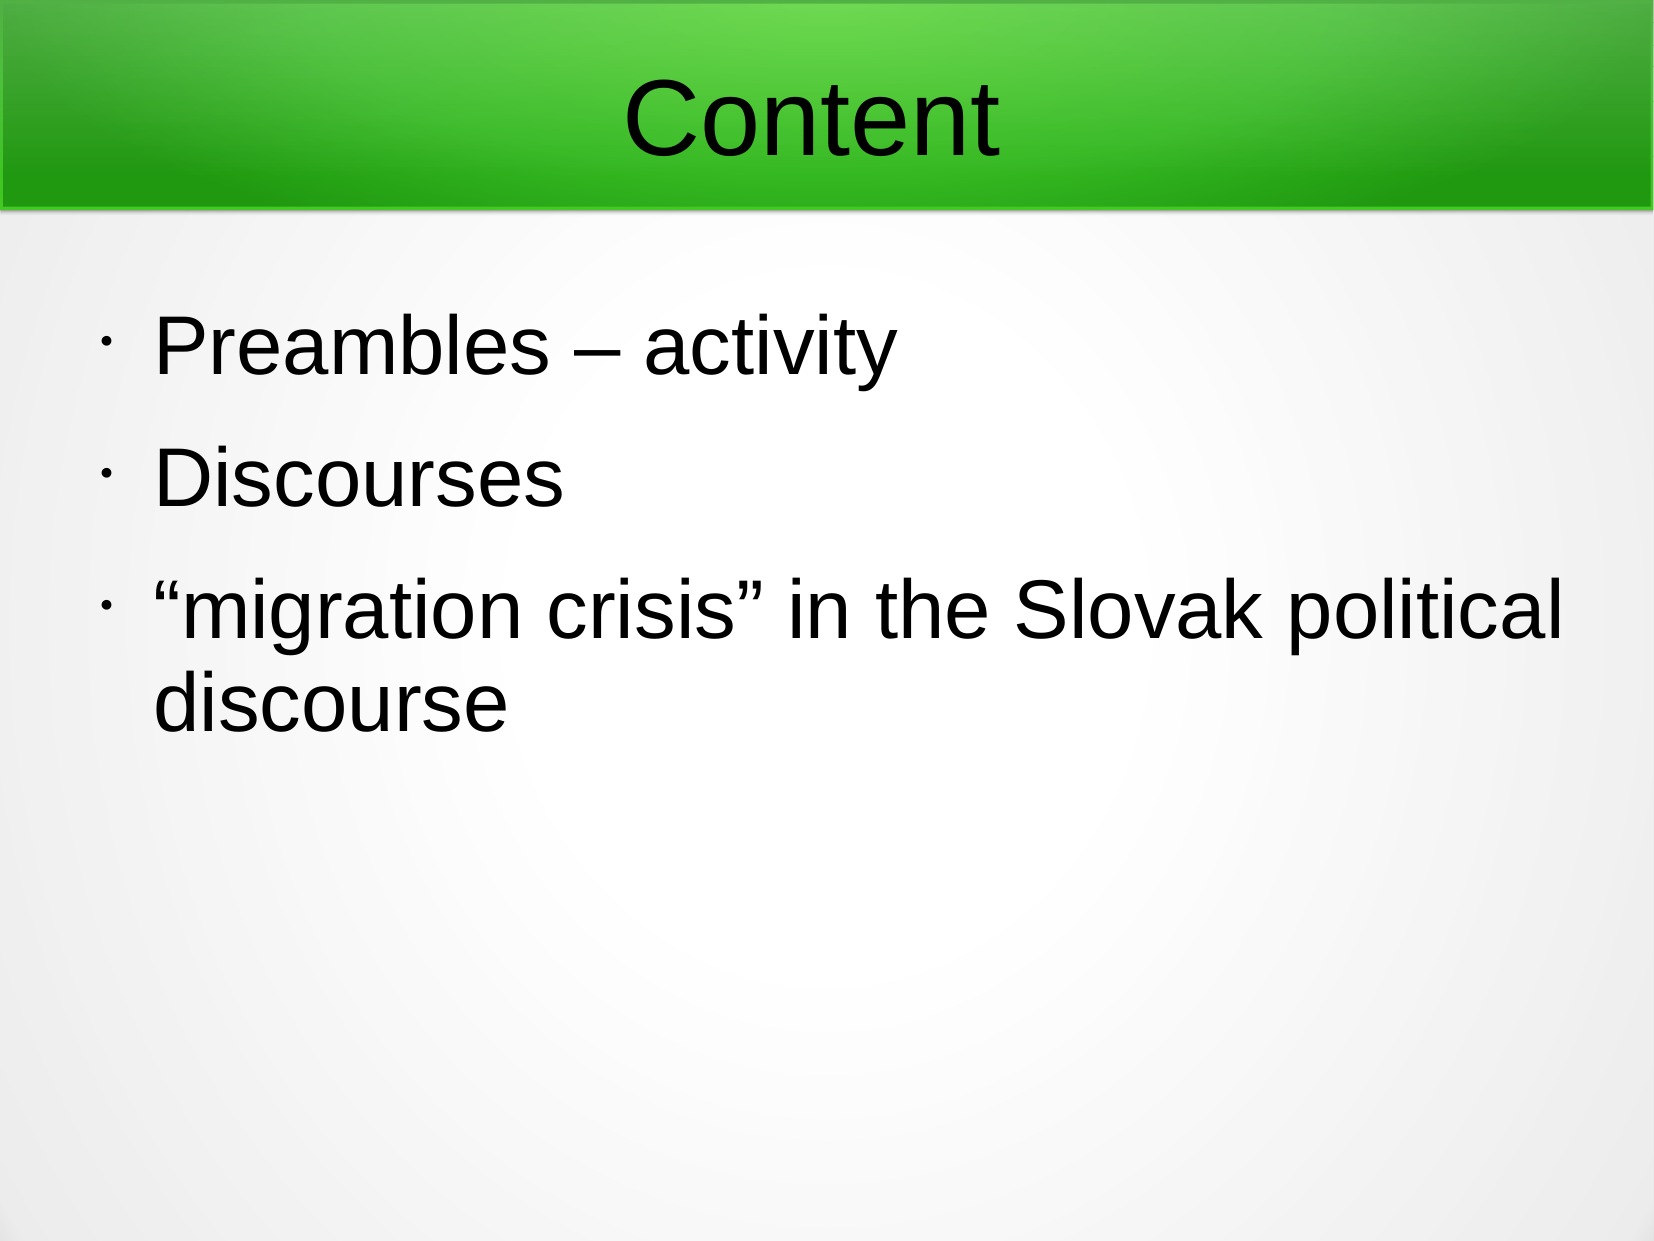

# Content
Preambles – activity
Discourses
“migration crisis” in the Slovak political discourse